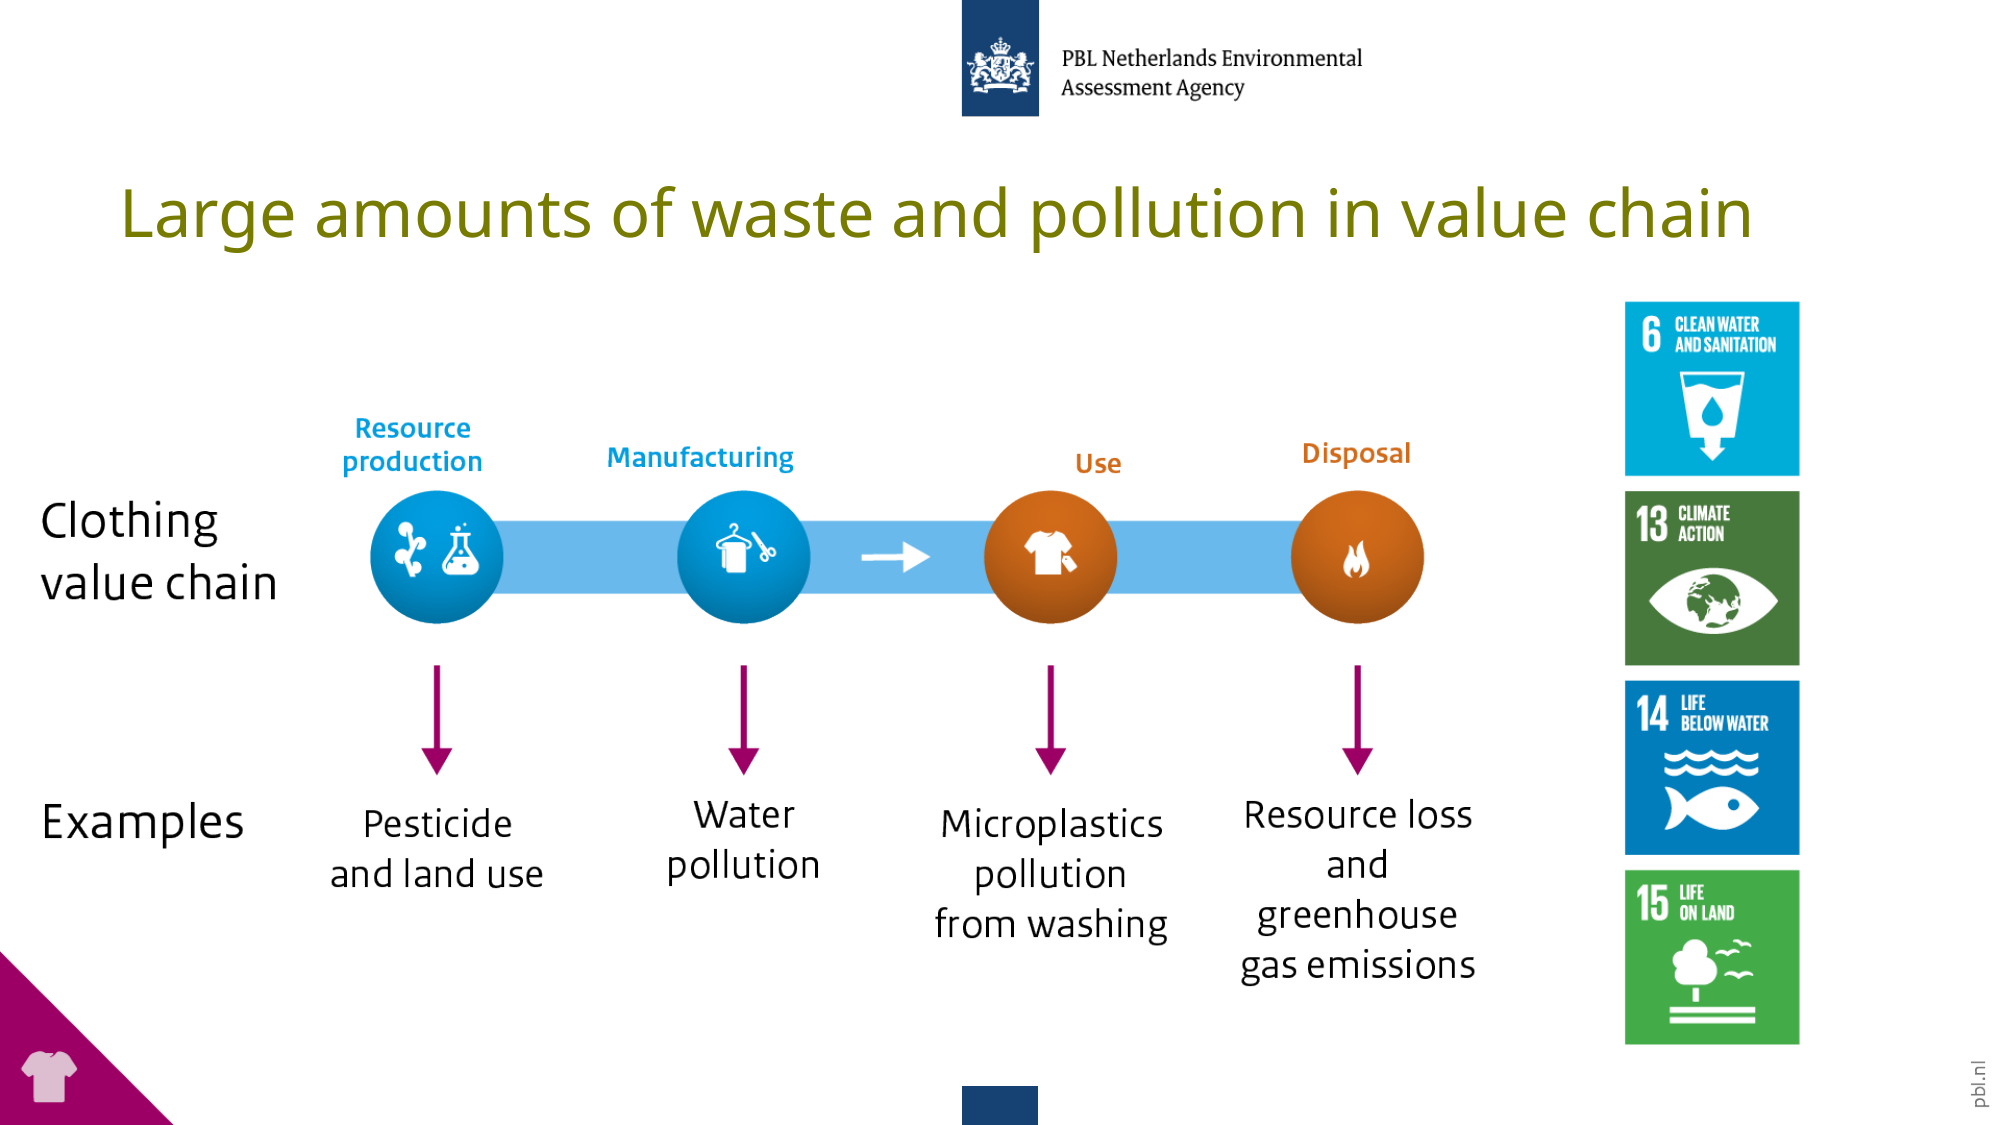

# Large amounts of waste and pollution in value chain